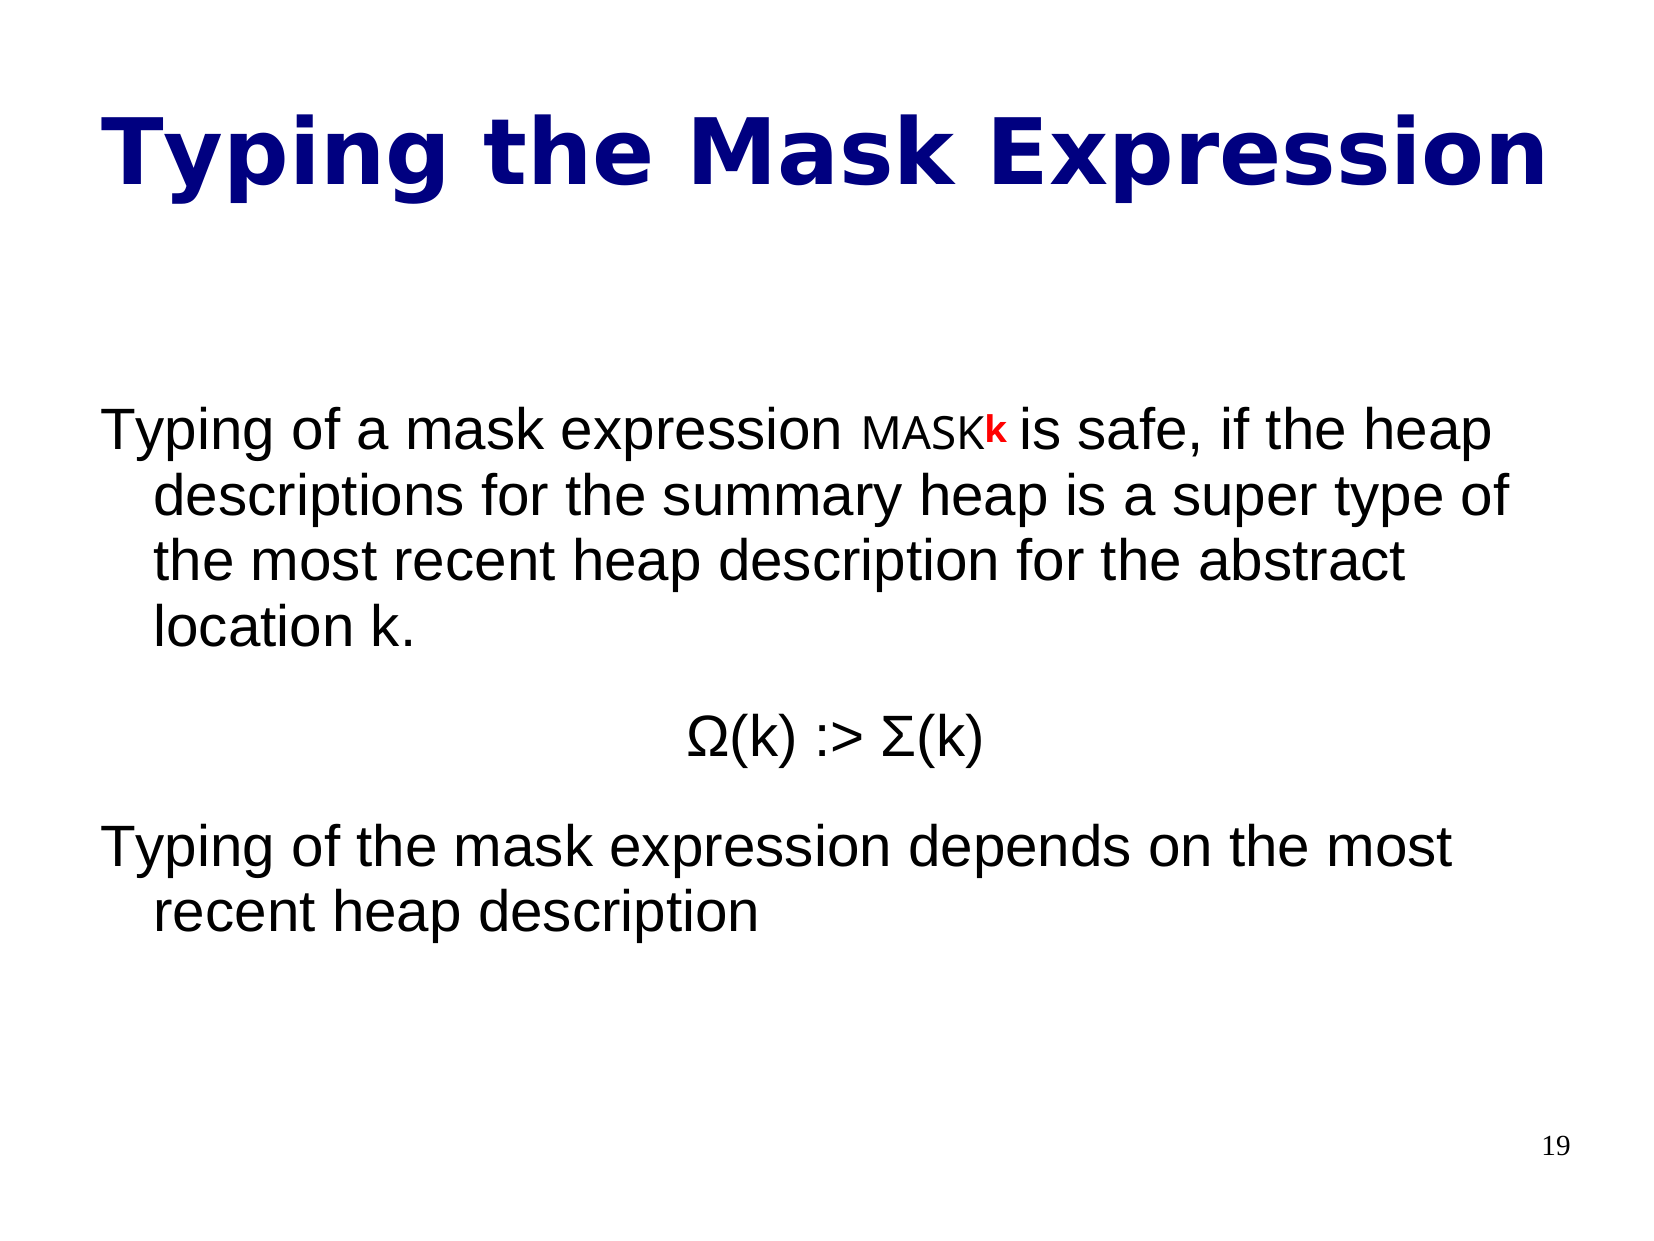

# Typing the Mask Expression
Typing of a mask expression MASKk is safe, if the heap descriptions for the summary heap is a super type of the most recent heap description for the abstract location k.
Ω(k) :> Σ(k)
Typing of the mask expression depends on the most recent heap description
19